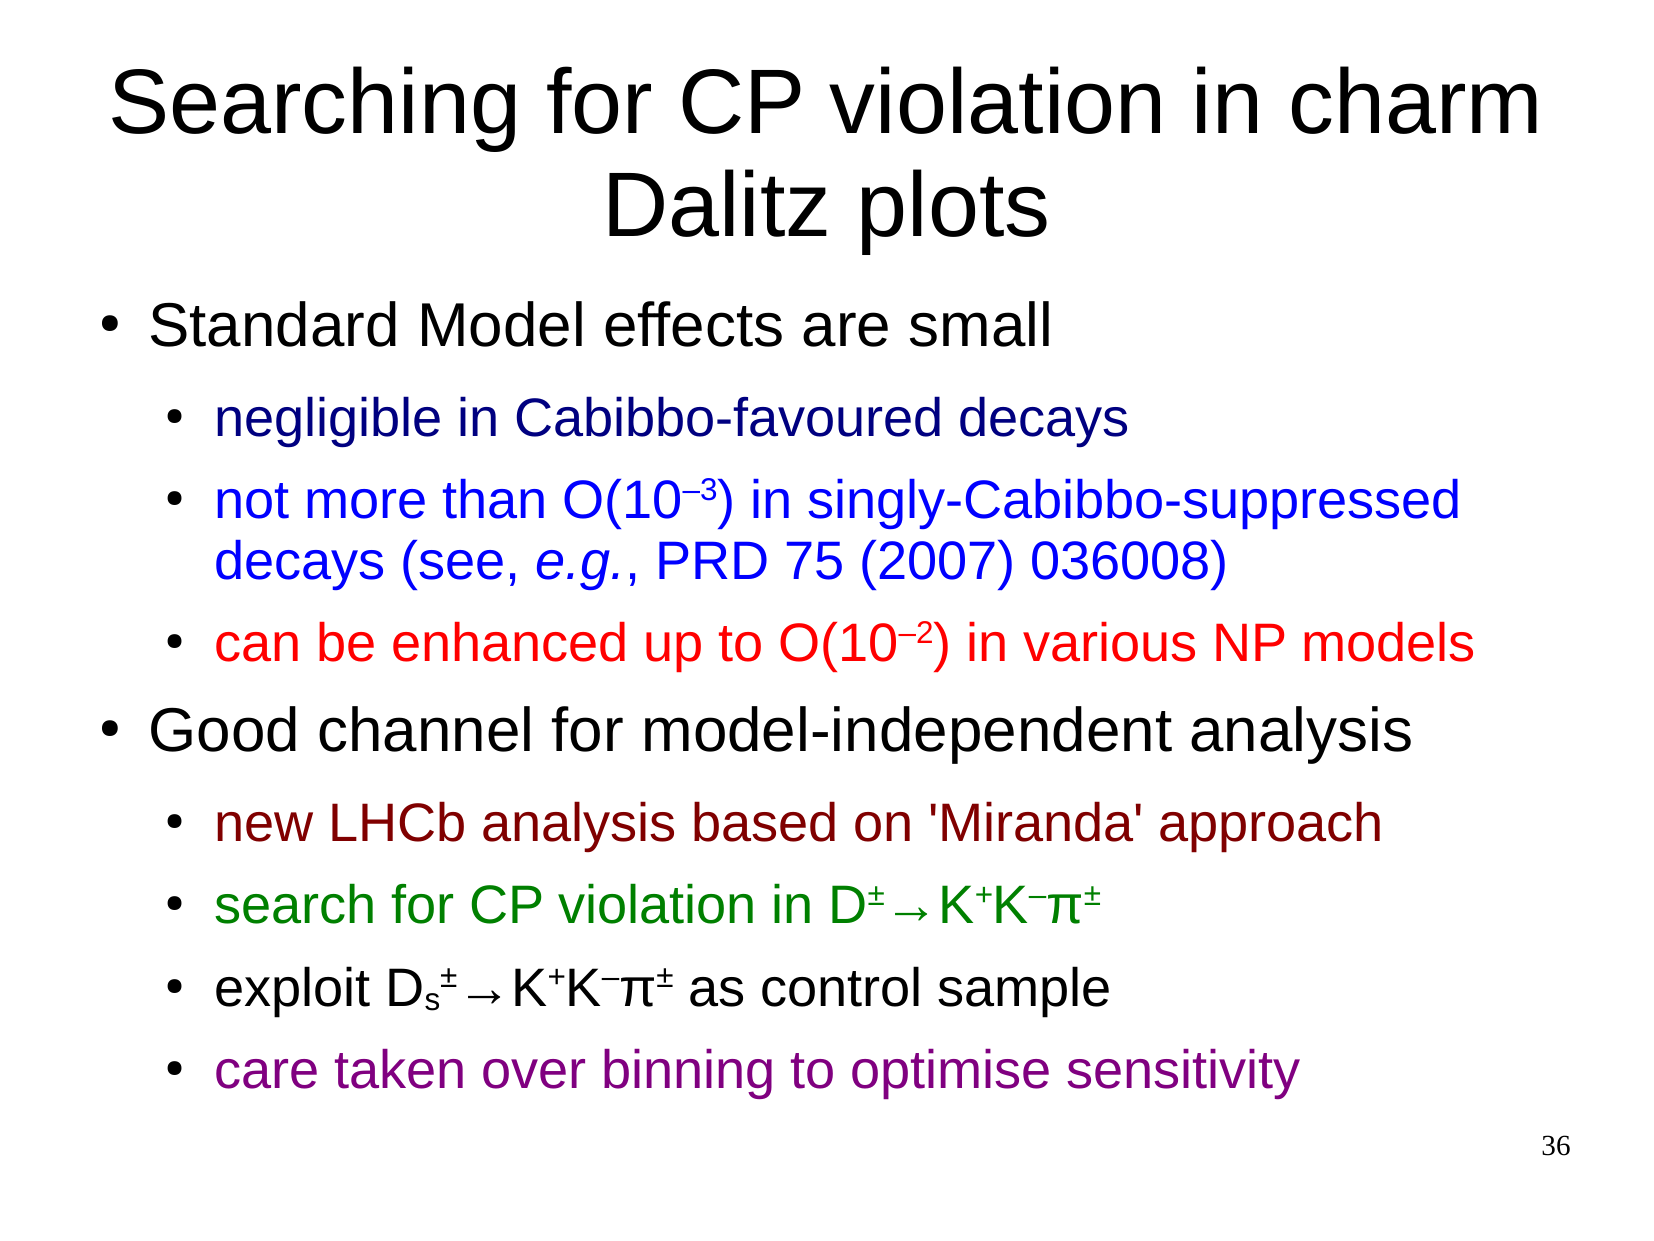

# Searching for CP violation in charm Dalitz plots
Standard Model effects are small
negligible in Cabibbo-favoured decays
not more than O(10–3) in singly-Cabibbo-suppressed decays (see, e.g., PRD 75 (2007) 036008)
can be enhanced up to O(10–2) in various NP models
Good channel for model-independent analysis
new LHCb analysis based on 'Miranda' approach
search for CP violation in D±→K+K–π±
exploit Ds±→K+K–π± as control sample
care taken over binning to optimise sensitivity
36